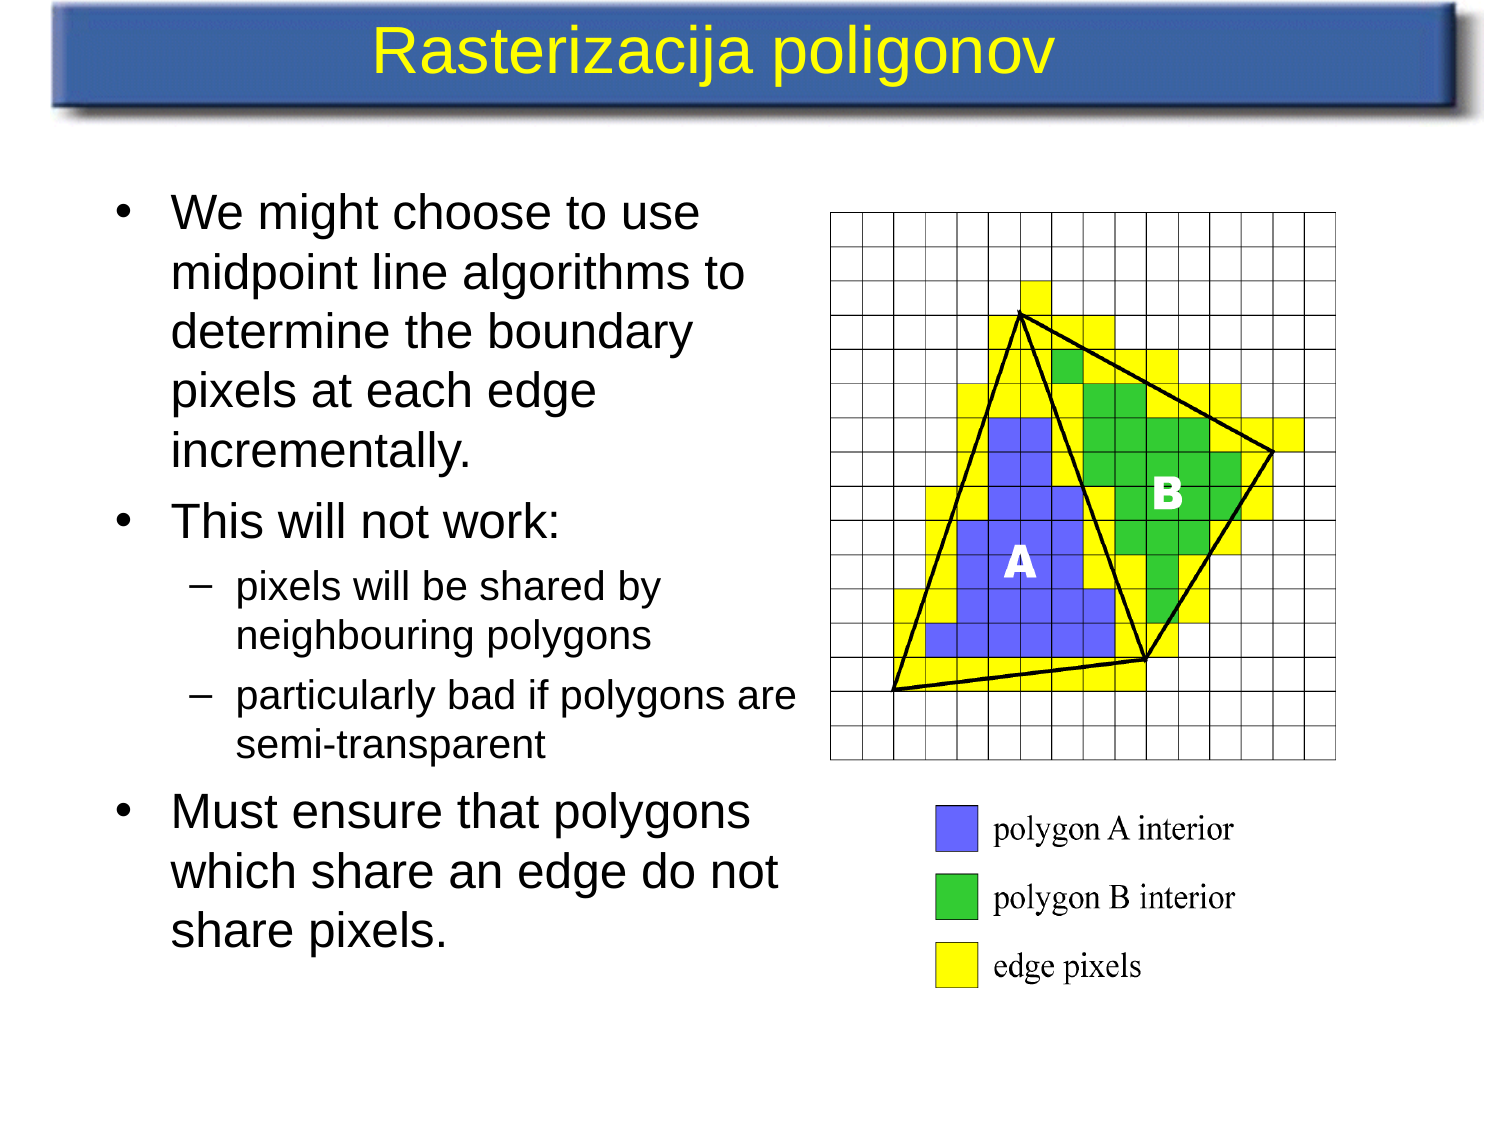

# Rasterizacija poligonov
We might choose to use midpoint line algorithms to determine the boundary pixels at each edge incrementally.
This will not work:
pixels will be shared by neighbouring polygons
particularly bad if polygons are semi-transparent
Must ensure that polygons which share an edge do not share pixels.